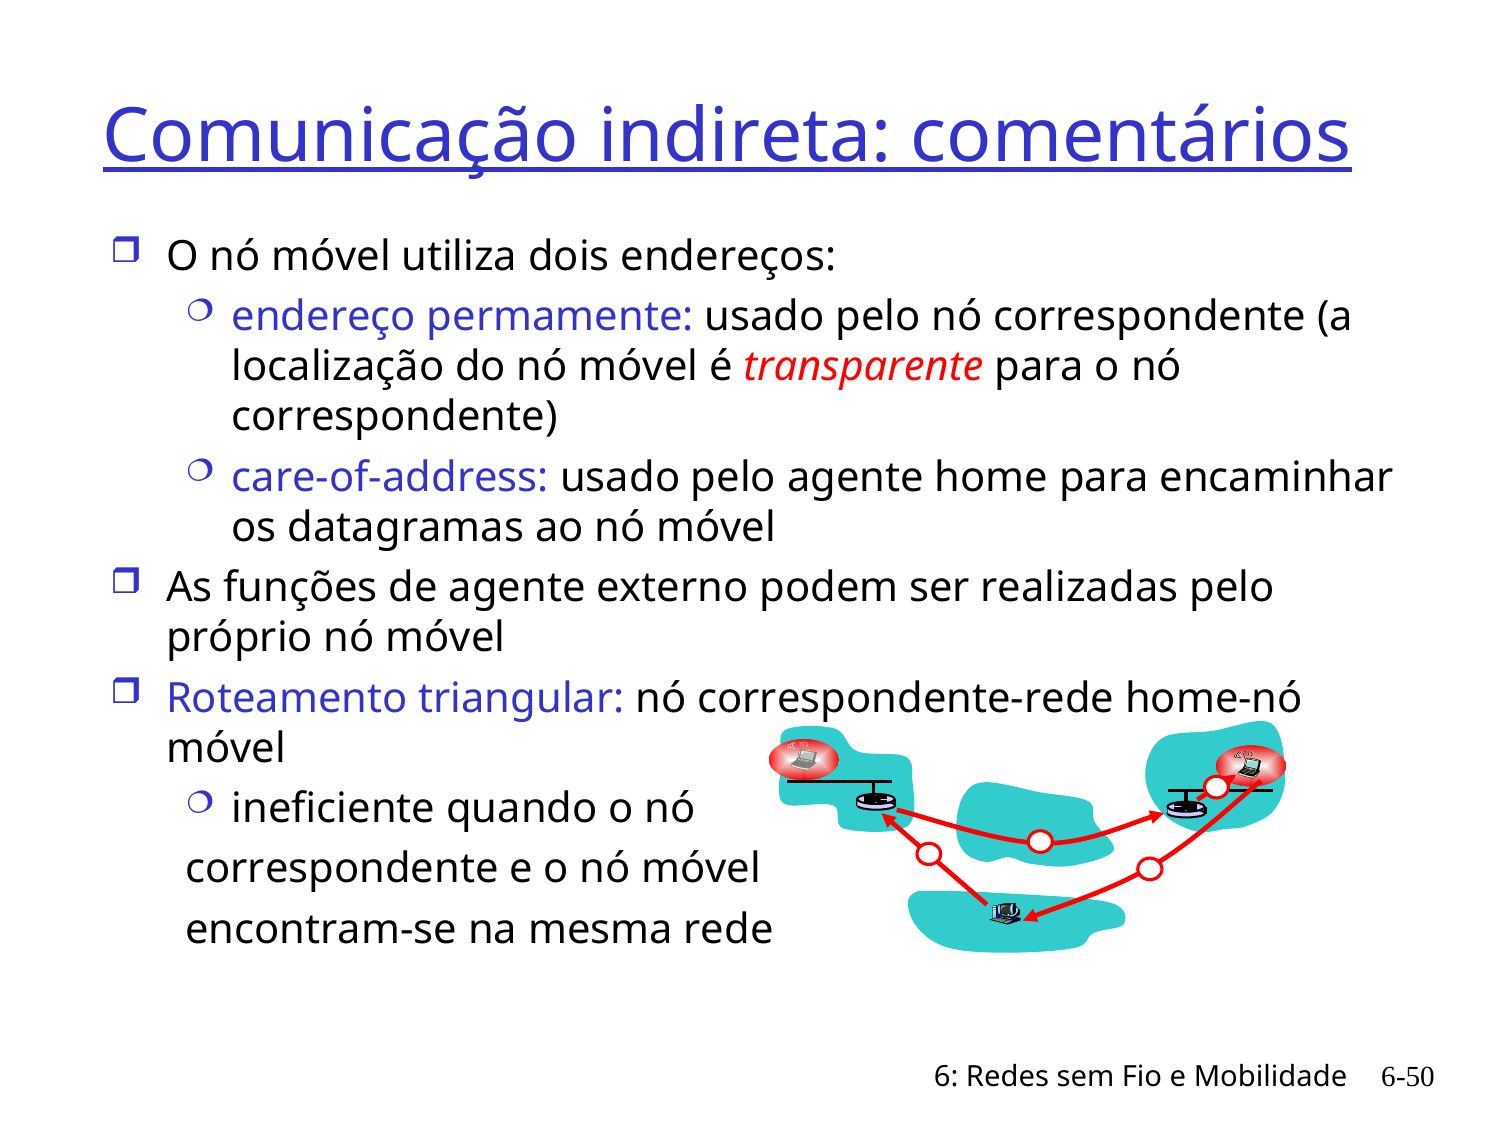

Comunicação indireta: comentários
O nó móvel utiliza dois endereços:
endereço permamente: usado pelo nó correspondente (a localização do nó móvel é transparente para o nó correspondente)
care-of-address: usado pelo agente home para encaminhar os datagramas ao nó móvel
As funções de agente externo podem ser realizadas pelo próprio nó móvel
Roteamento triangular: nó correspondente-rede home-nó móvel
ineficiente quando o nó
correspondente e o nó móvel
encontram-se na mesma rede
6: Redes sem Fio e Mobilidade